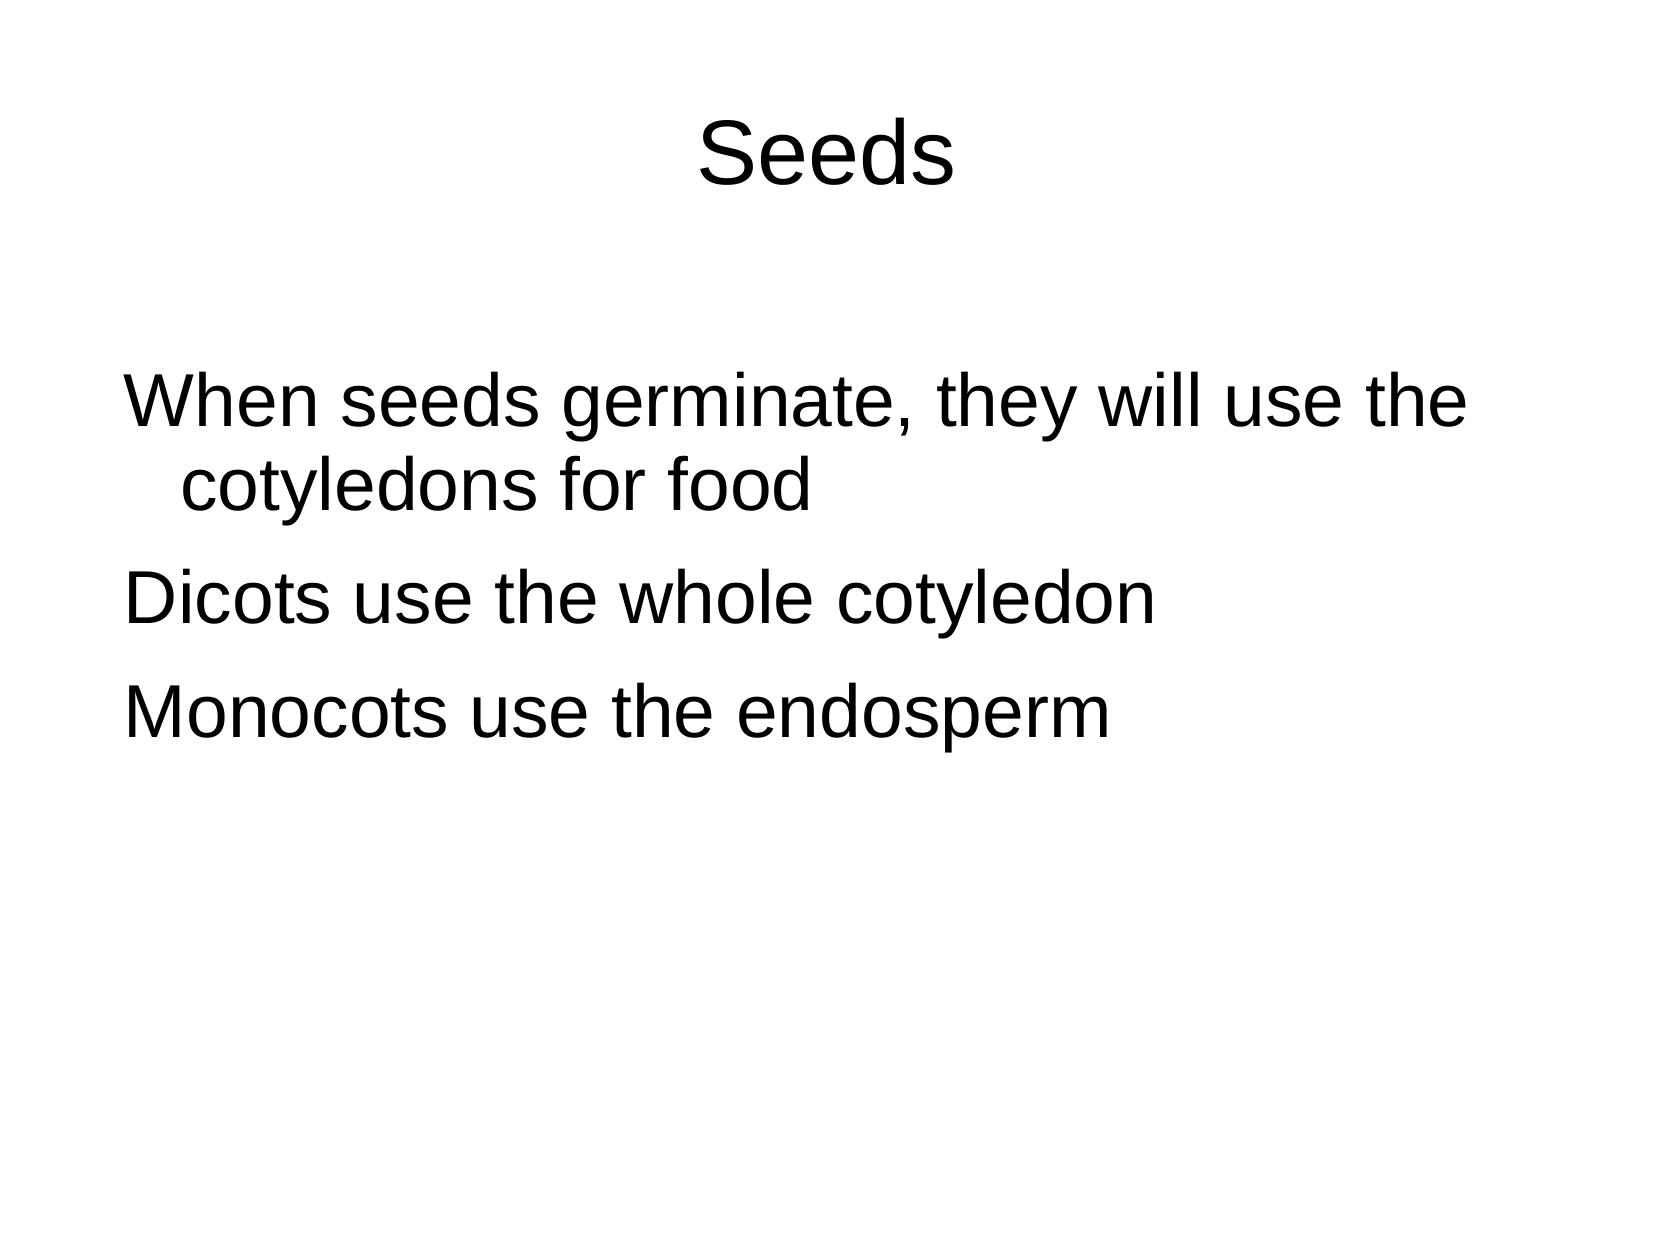

# Seeds
When seeds germinate, they will use the cotyledons for food
Dicots use the whole cotyledon
Monocots use the endosperm